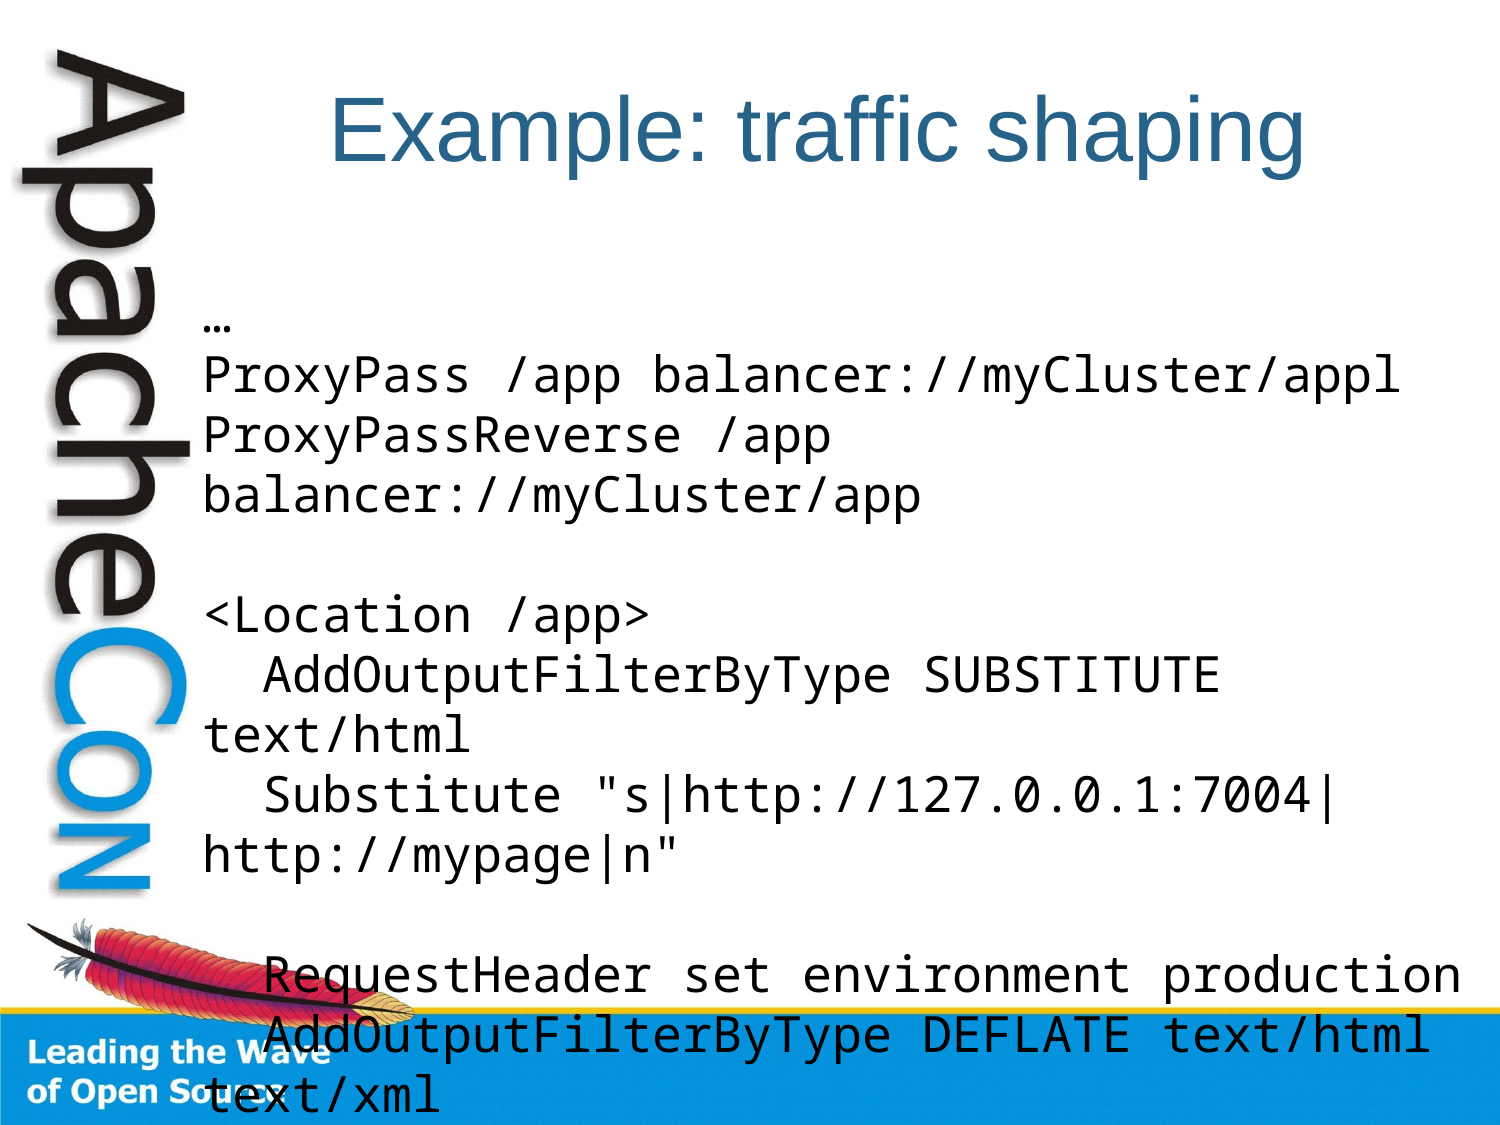

# Example: traffic shaping
…
ProxyPass /app balancer://myCluster/appl
ProxyPassReverse /app balancer://myCluster/app
<Location /app>
 AddOutputFilterByType SUBSTITUTE text/html
 Substitute "s|http://127.0.0.1:7004|http://mypage|n"
 RequestHeader set environment production
 AddOutputFilterByType DEFLATE text/html text/xml
</Location>